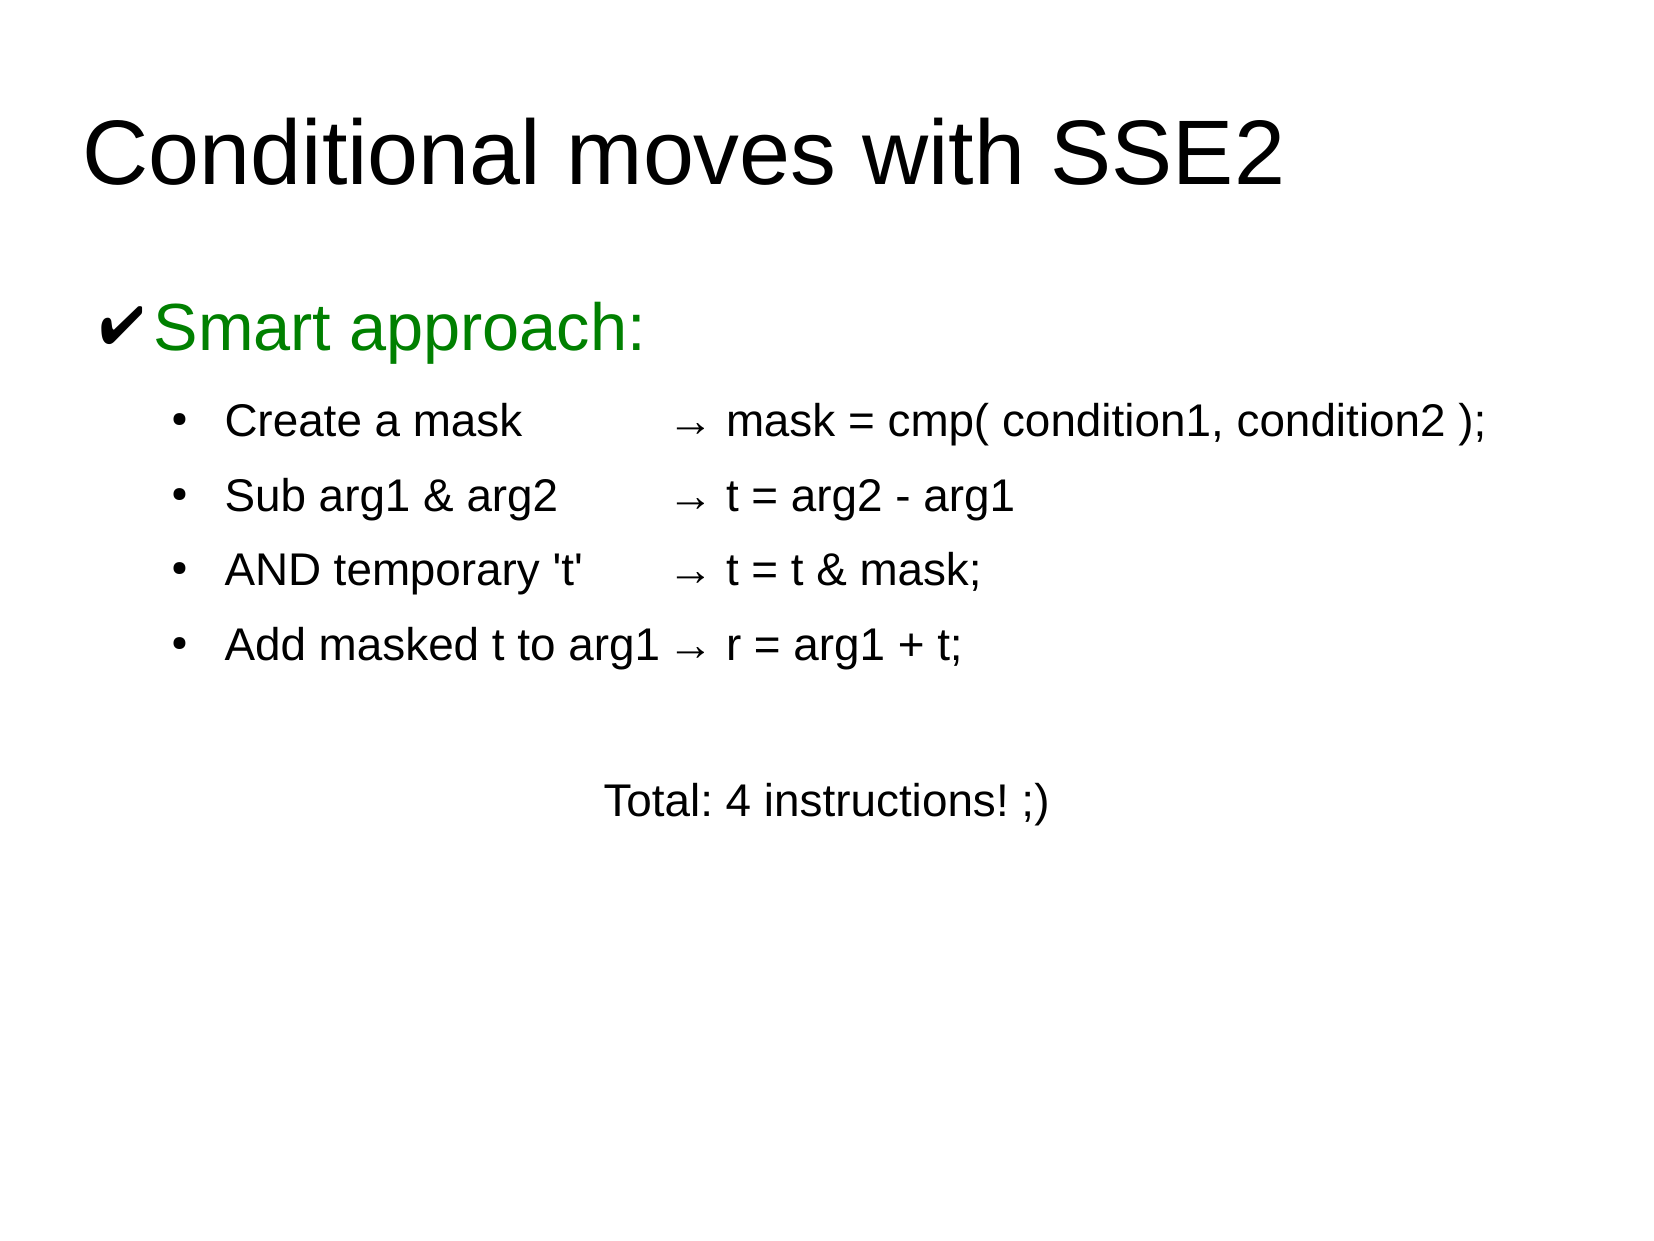

# Conditional moves with SSE2
Smart approach:
Create a mask		→ mask = cmp( condition1, condition2 );
Sub arg1 & arg2		→ t = arg2 - arg1
AND temporary 't'		→ t = t & mask;
Add masked t to arg1	→ r = arg1 + t;
Total: 4 instructions! ;)